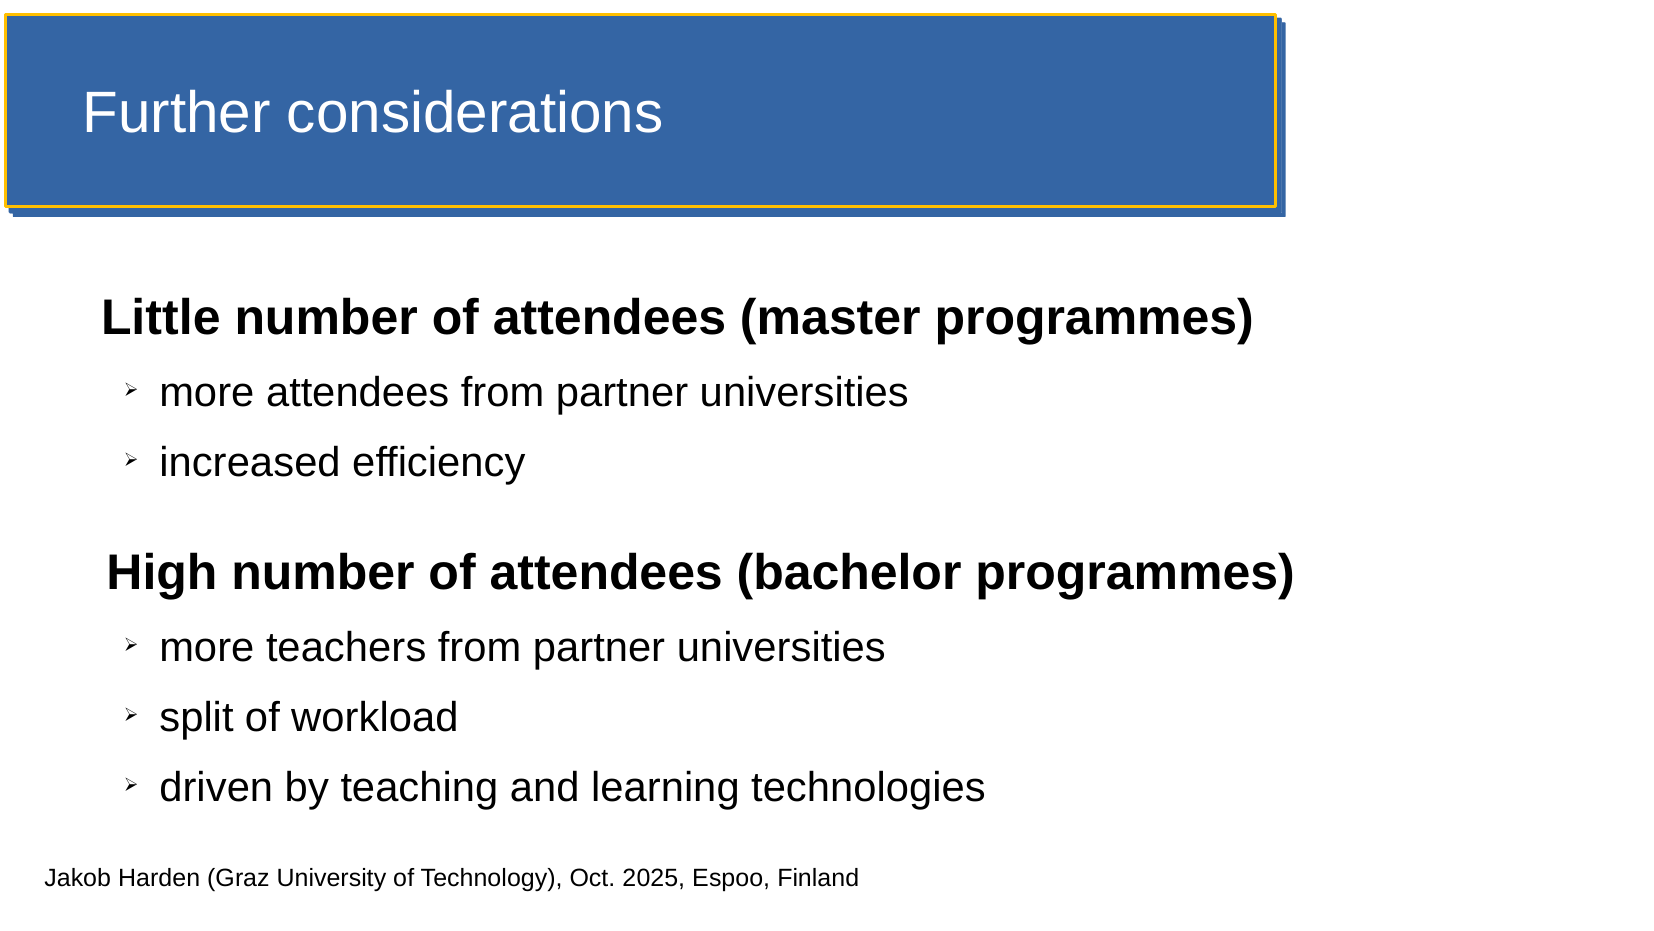

# Further considerations
Little number of attendees (master programmes)
more attendees from partner universities
increased efficiency
High number of attendees (bachelor programmes)
more teachers from partner universities
split of workload
driven by teaching and learning technologies